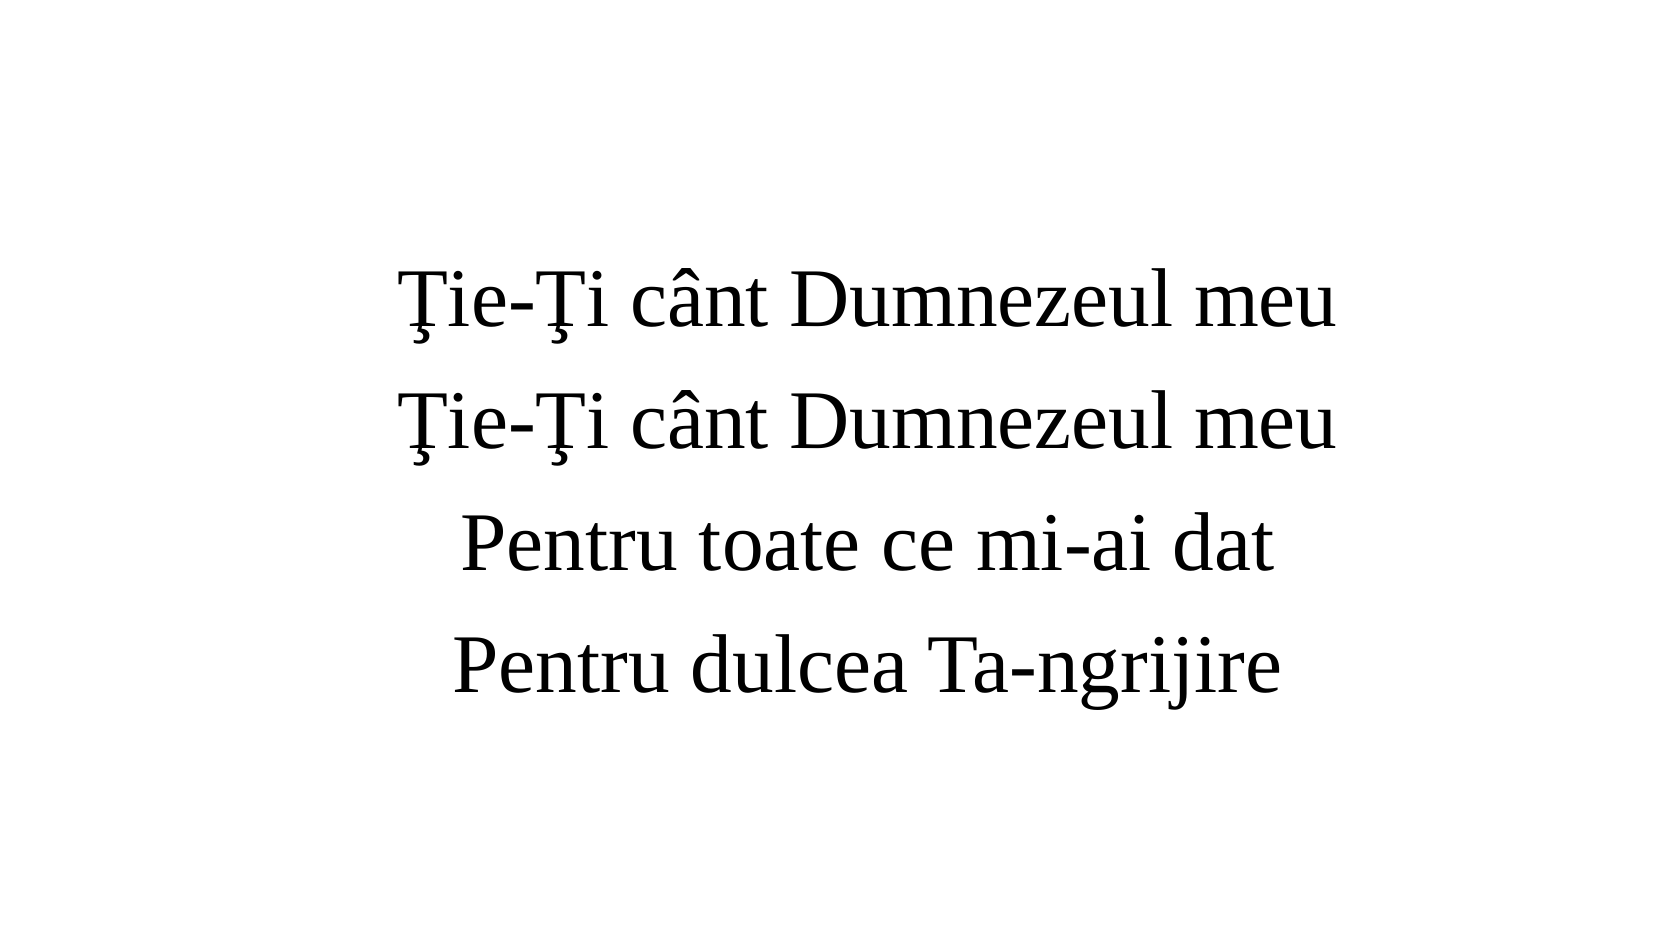

# Ţie-Ţi cânt Dumnezeul meu
Ţie-Ţi cânt Dumnezeul meu
Pentru toate ce mi-ai dat
Pentru dulcea Ta-ngrijire